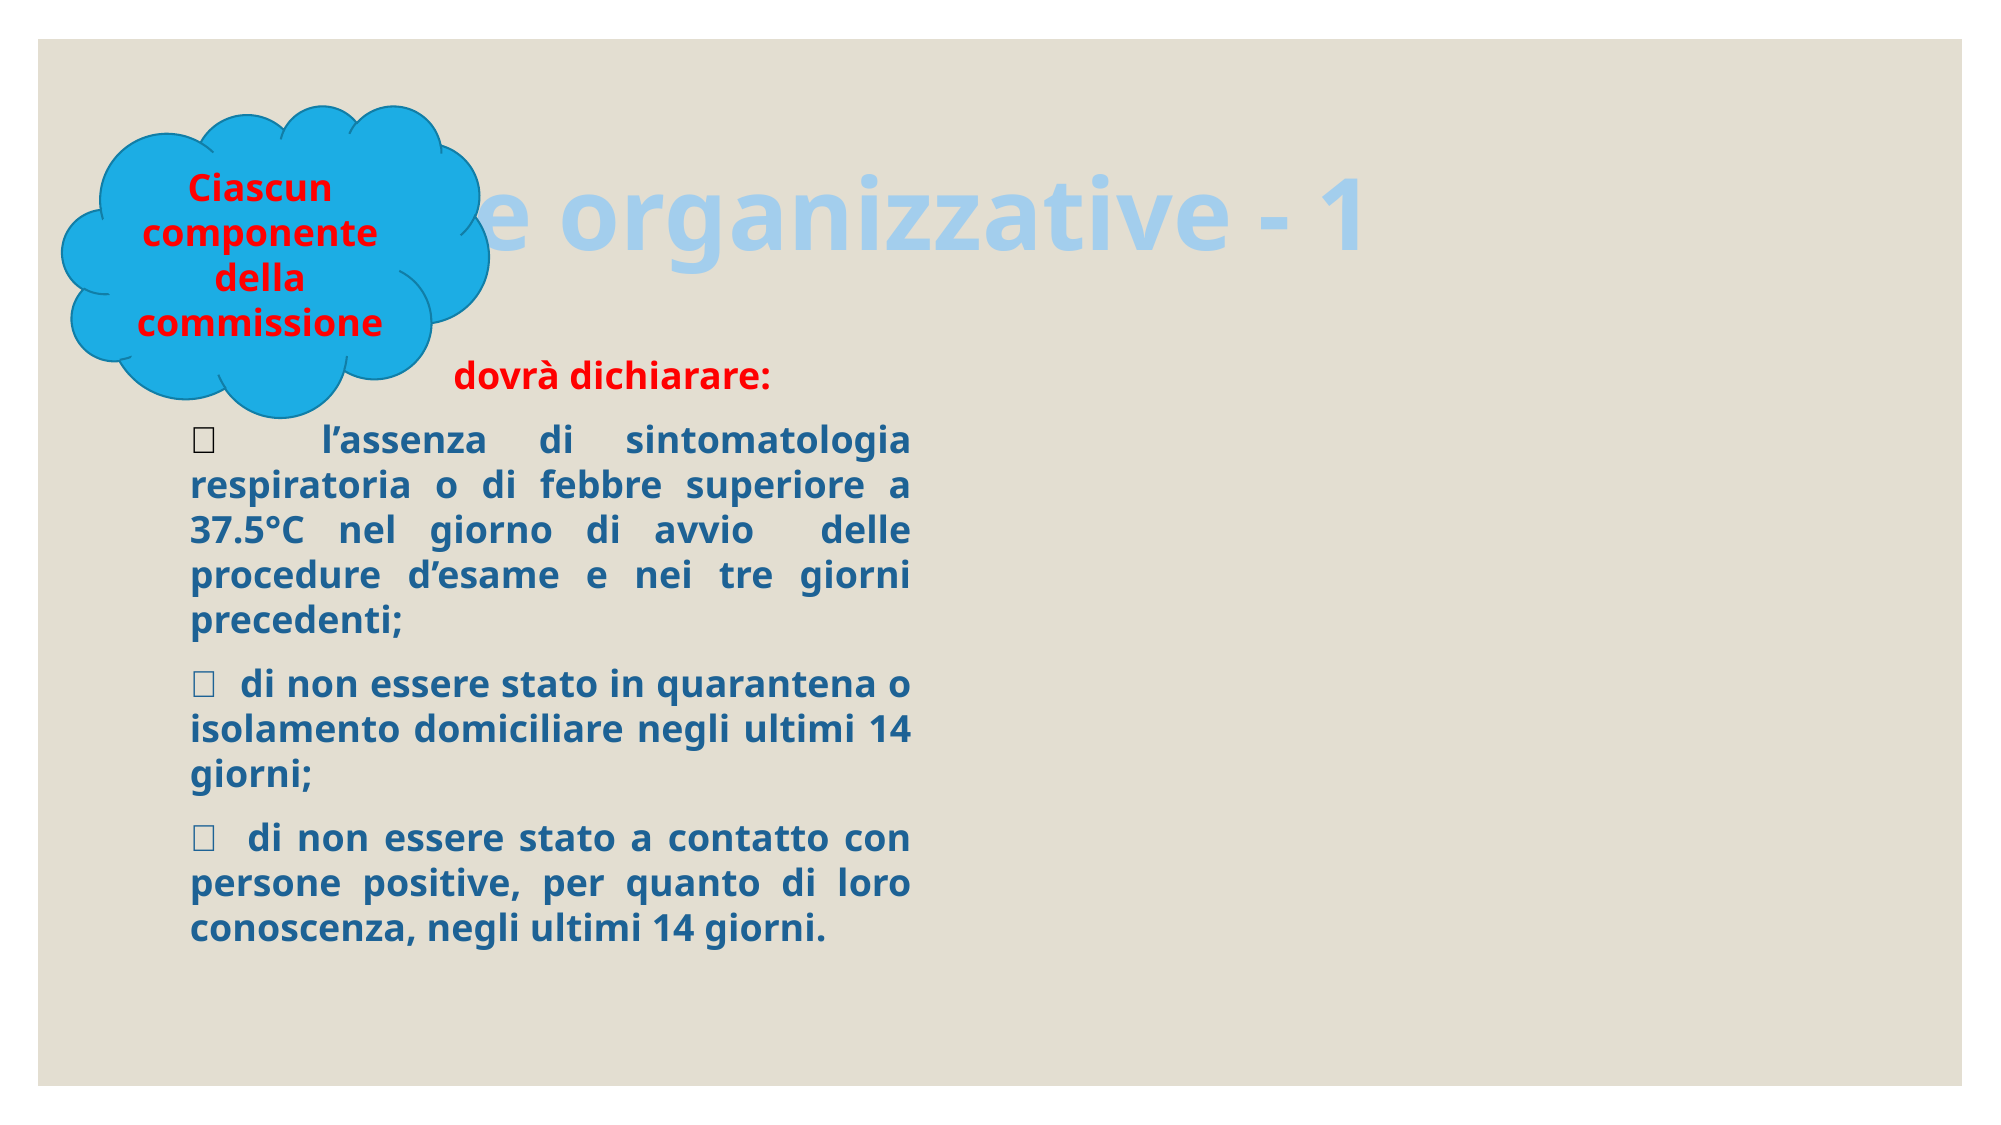

Ciascun componente della commissione
# Misure organizzative - 1
 dovrà dichiarare:
 l’assenza di sintomatologia respiratoria o di febbre superiore a 37.5°C nel giorno di avvio delle procedure d’esame e nei tre giorni precedenti;
 di non essere stato in quarantena o isolamento domiciliare negli ultimi 14 giorni;
 di non essere stato a contatto con persone positive, per quanto di loro conoscenza, negli ultimi 14 giorni.